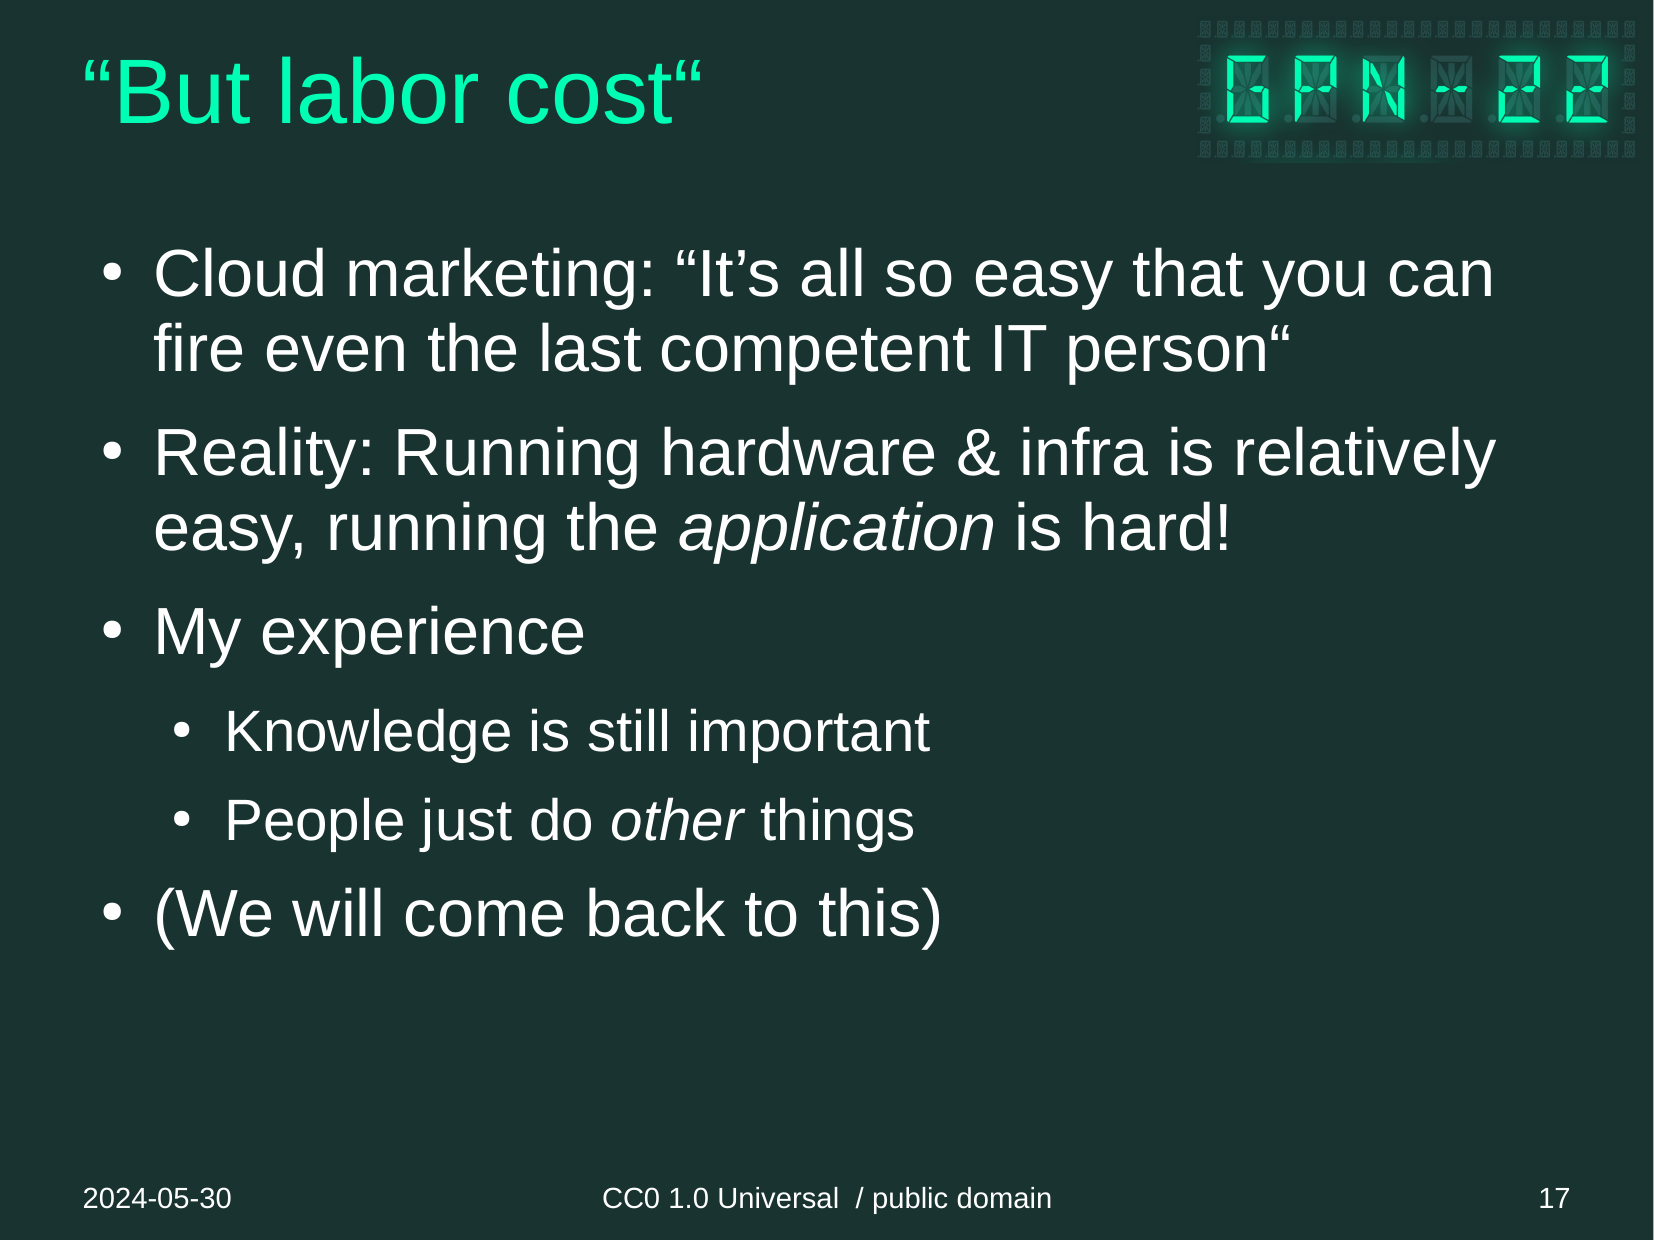

# “But labor cost“
Cloud marketing: “It’s all so easy that you can fire even the last competent IT person“
Reality: Running hardware & infra is relatively easy, running the application is hard!
My experience
Knowledge is still important
People just do other things
(We will come back to this)
2024-05-30
CC0 1.0 Universal / public domain
17